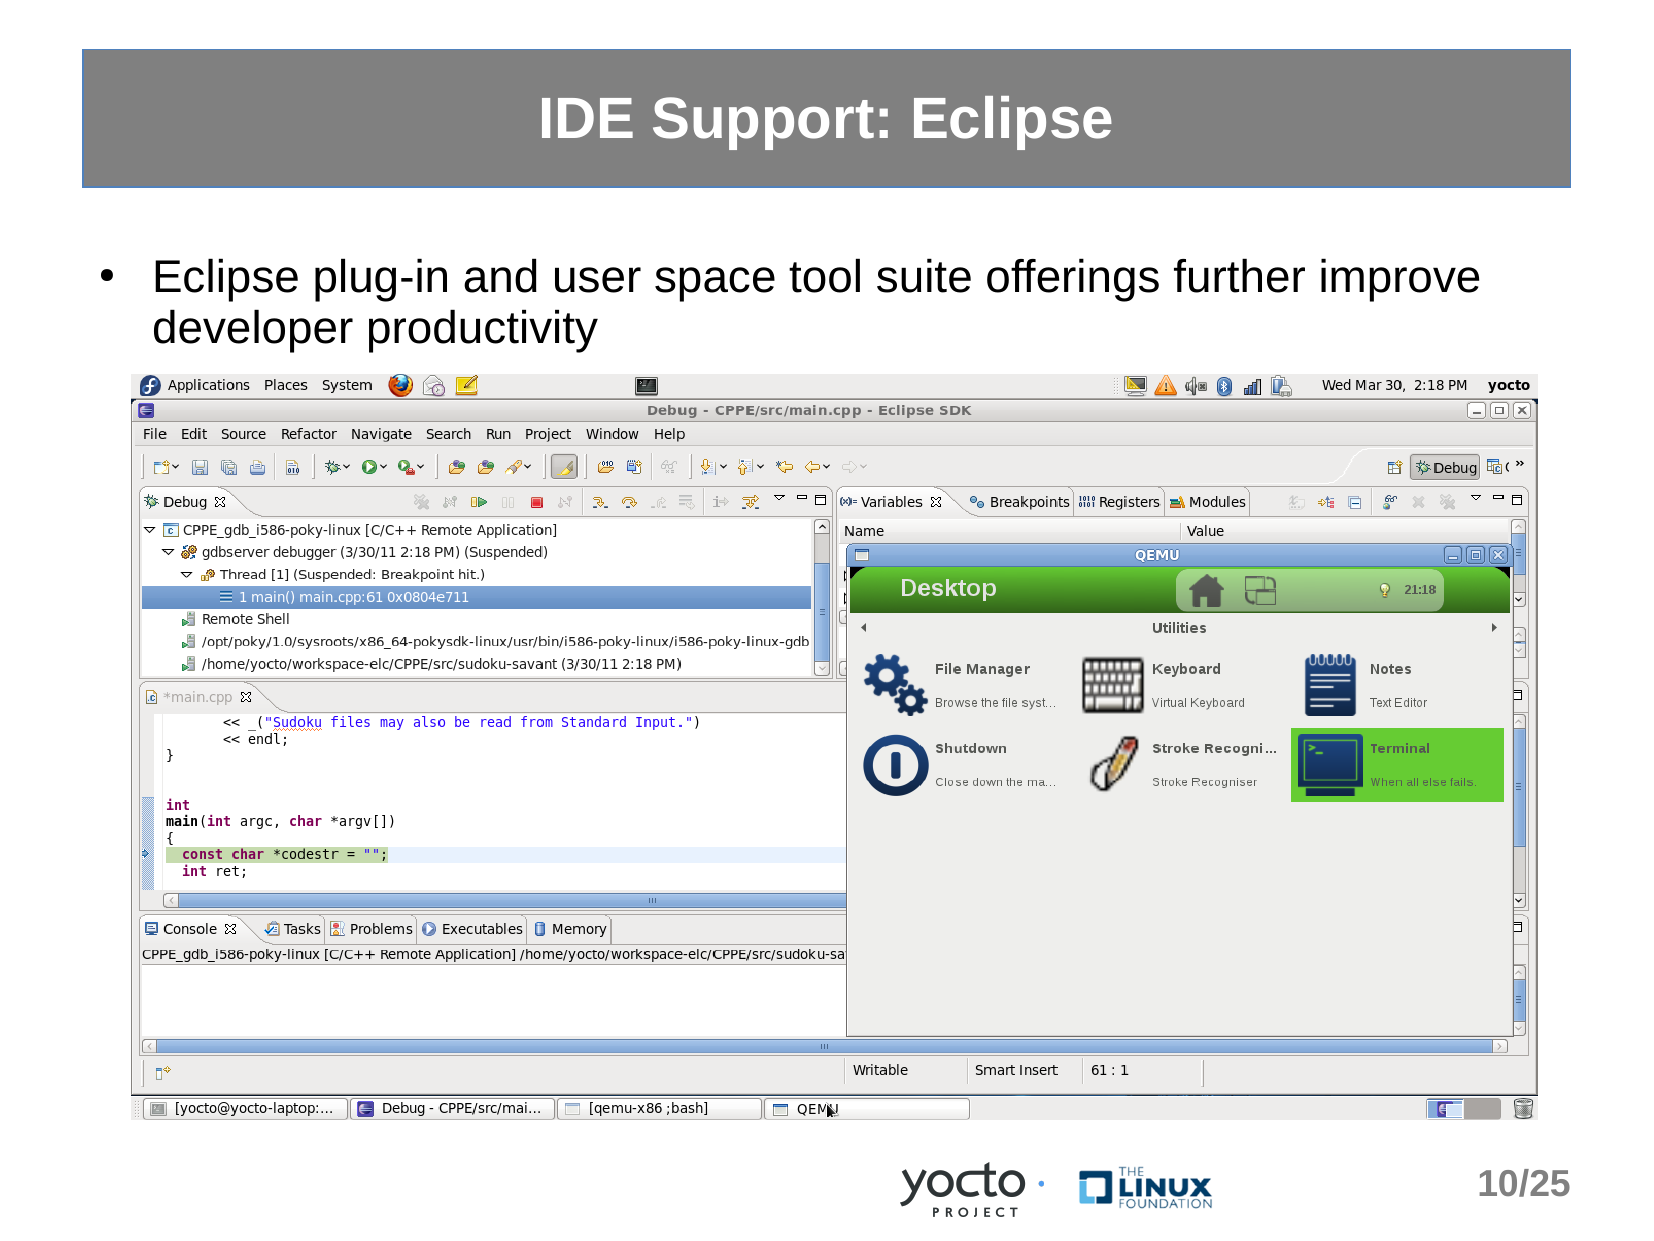

# IDE Support: Eclipse
Eclipse plug-in and user space tool suite offerings further improve developer productivity
10